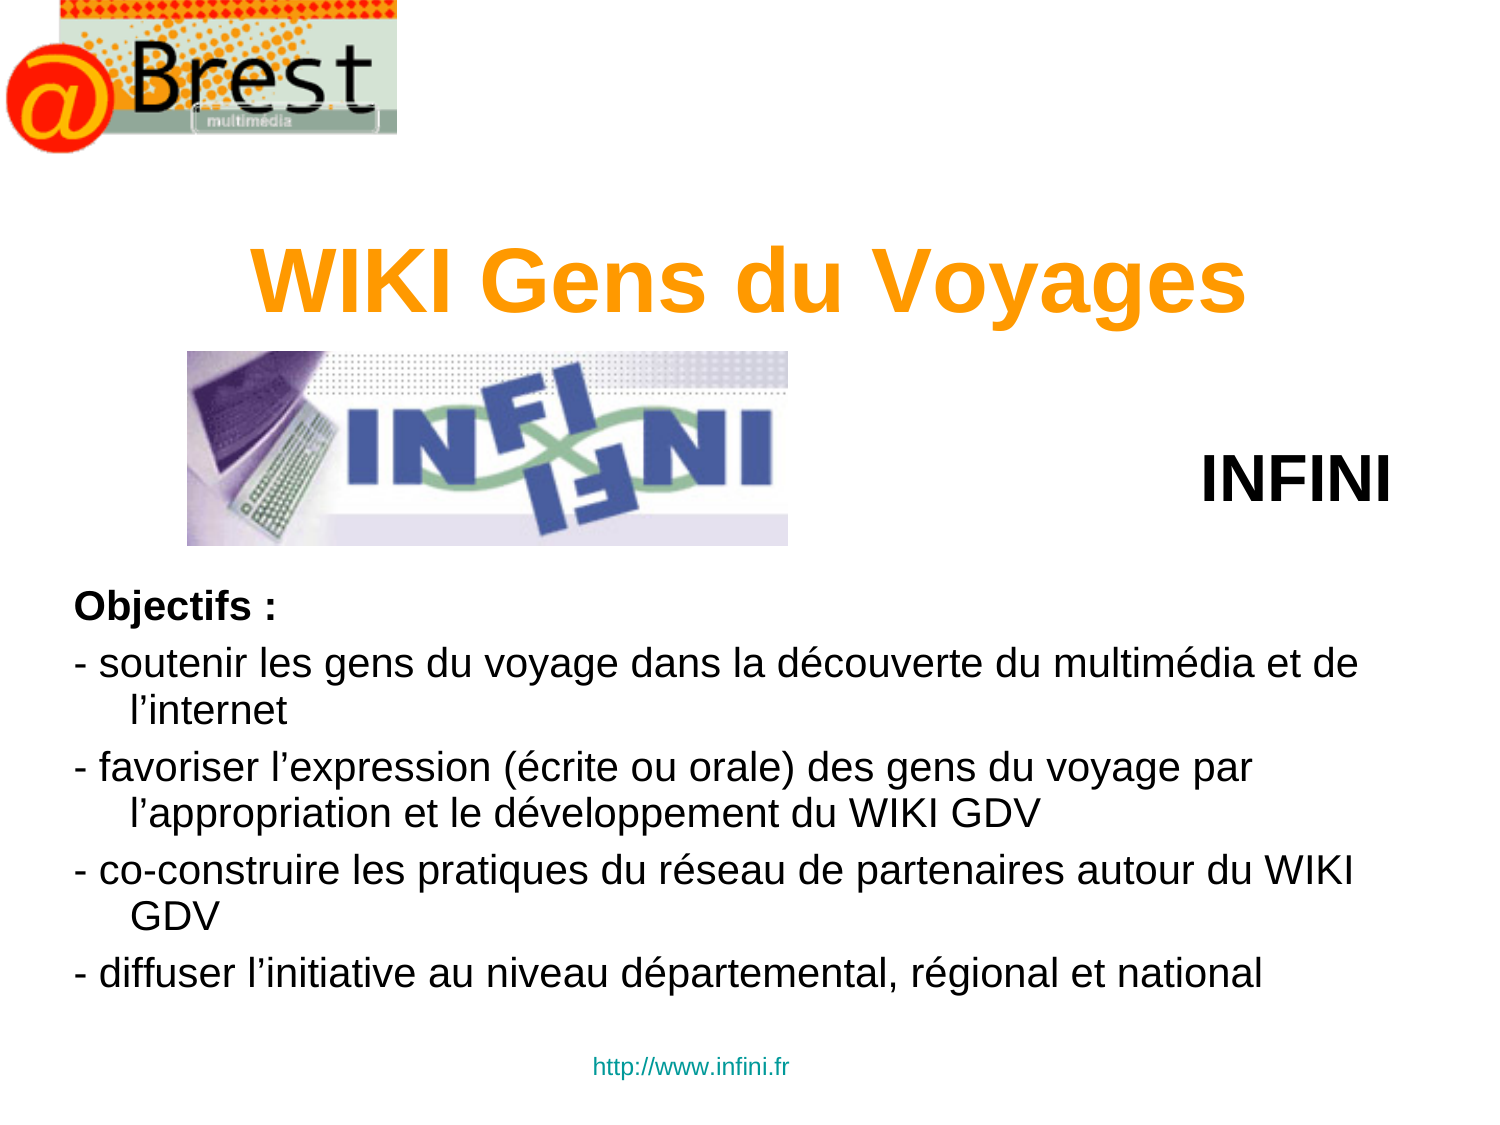

# WIKI Gens du Voyages
INFINI
Objectifs :
- soutenir les gens du voyage dans la découverte du multimédia et de l’internet
- favoriser l’expression (écrite ou orale) des gens du voyage par l’appropriation et le développement du WIKI GDV
- co-construire les pratiques du réseau de partenaires autour du WIKI GDV
- diffuser l’initiative au niveau départemental, régional et national
http://www.infini.fr